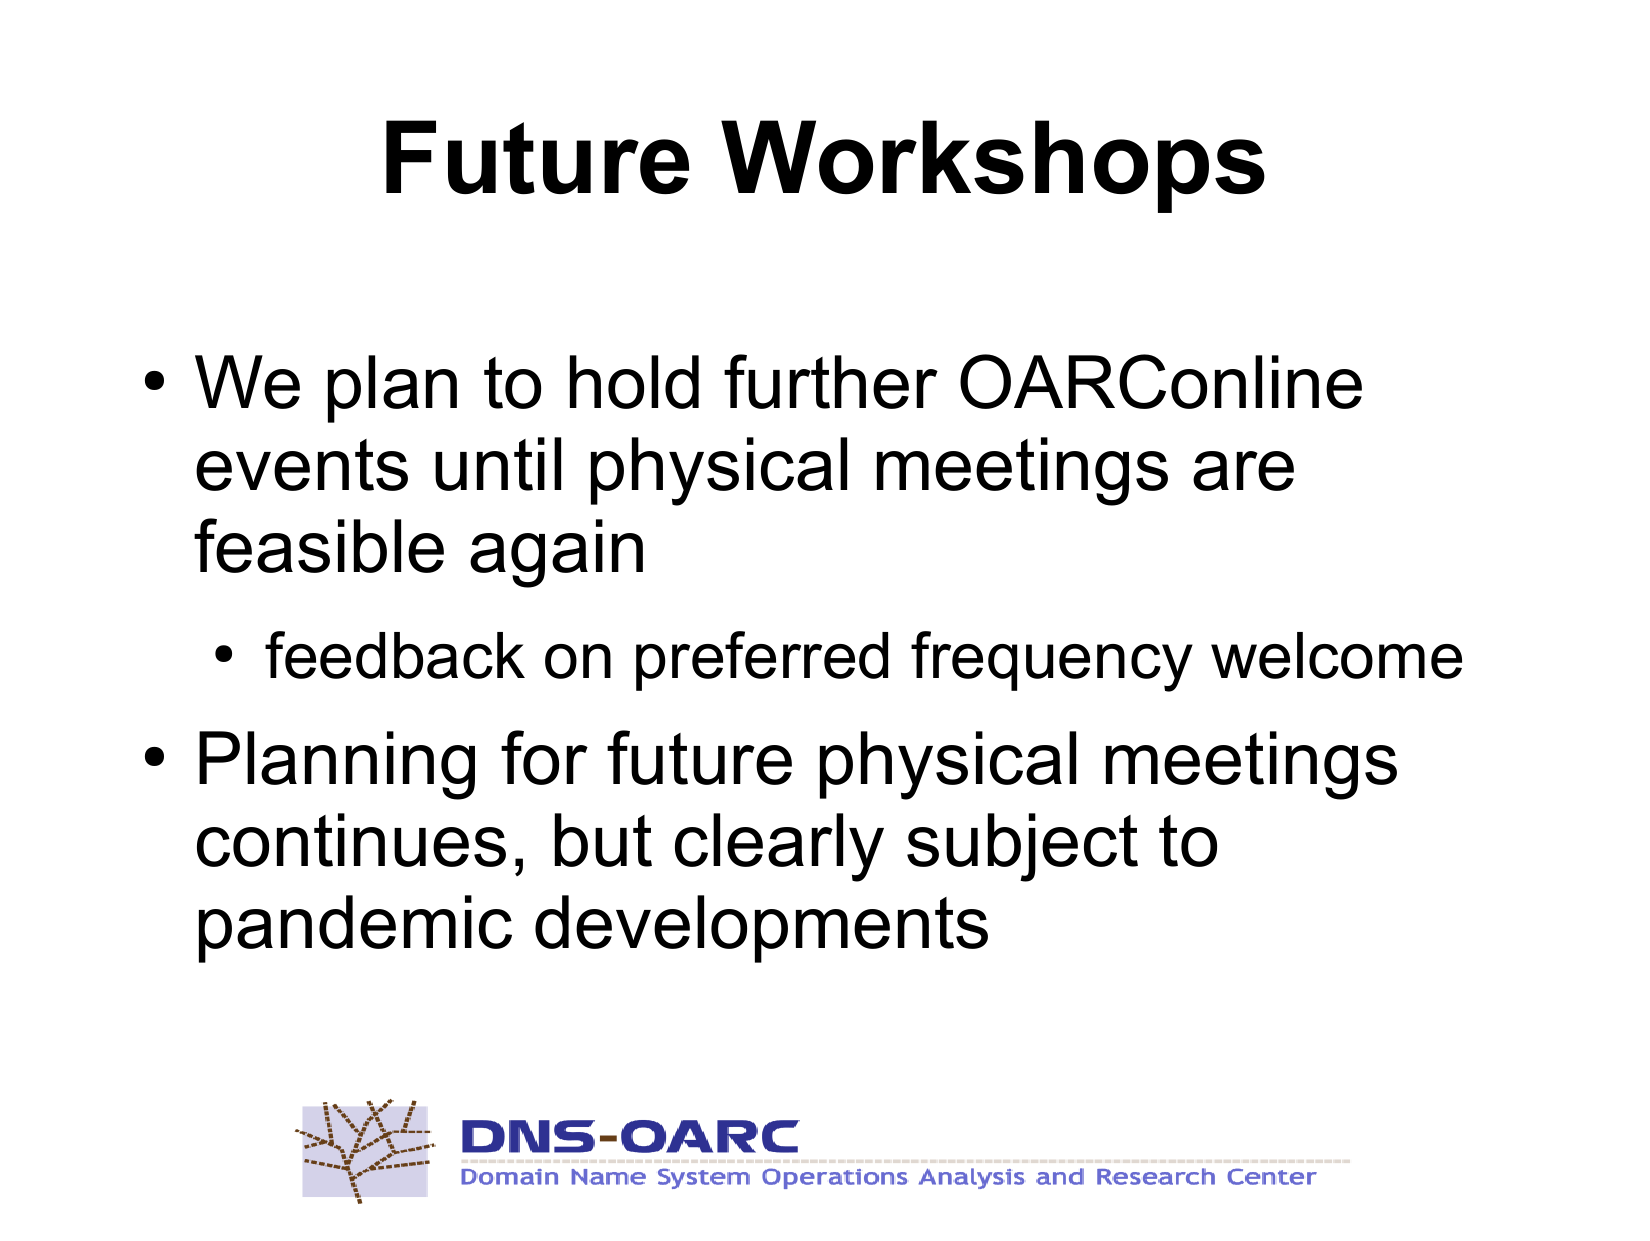

# Future Workshops
We plan to hold further OARConline events until physical meetings are feasible again
feedback on preferred frequency welcome
Planning for future physical meetings continues, but clearly subject to pandemic developments